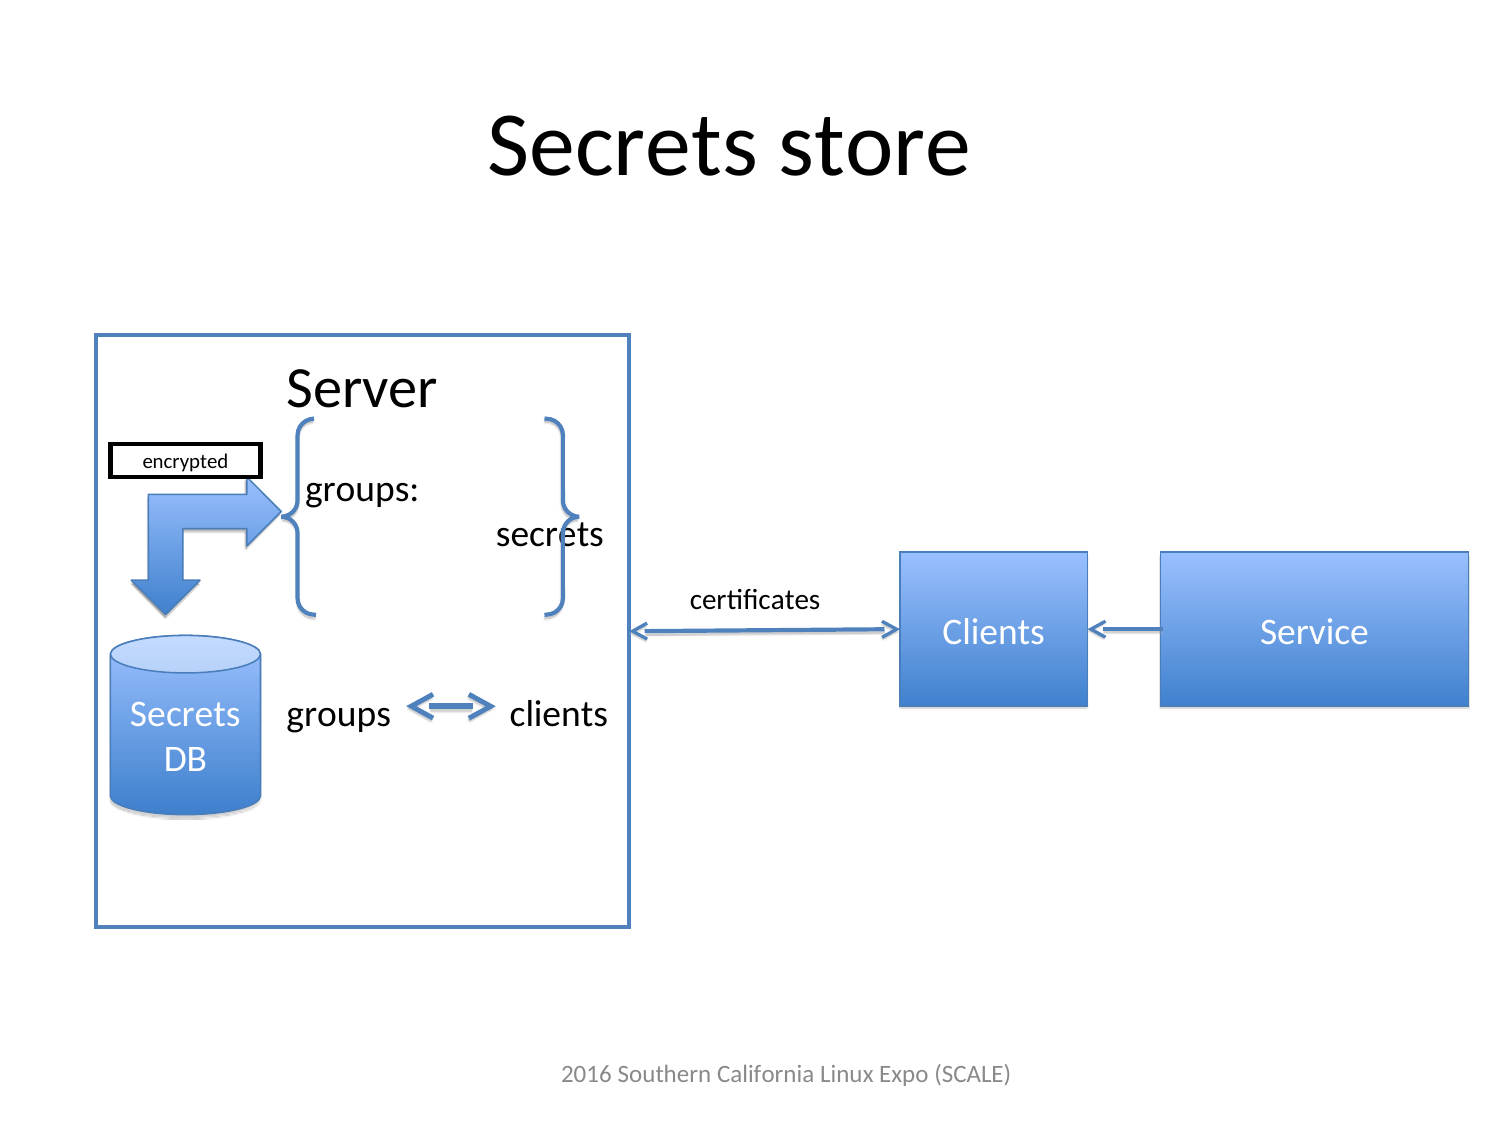

# Secrets store
Server
groups:
					secrets
 groups clients
encrypted
Clients
Service
certificates
Secrets
DB
2016 Southern California Linux Expo (SCALE)